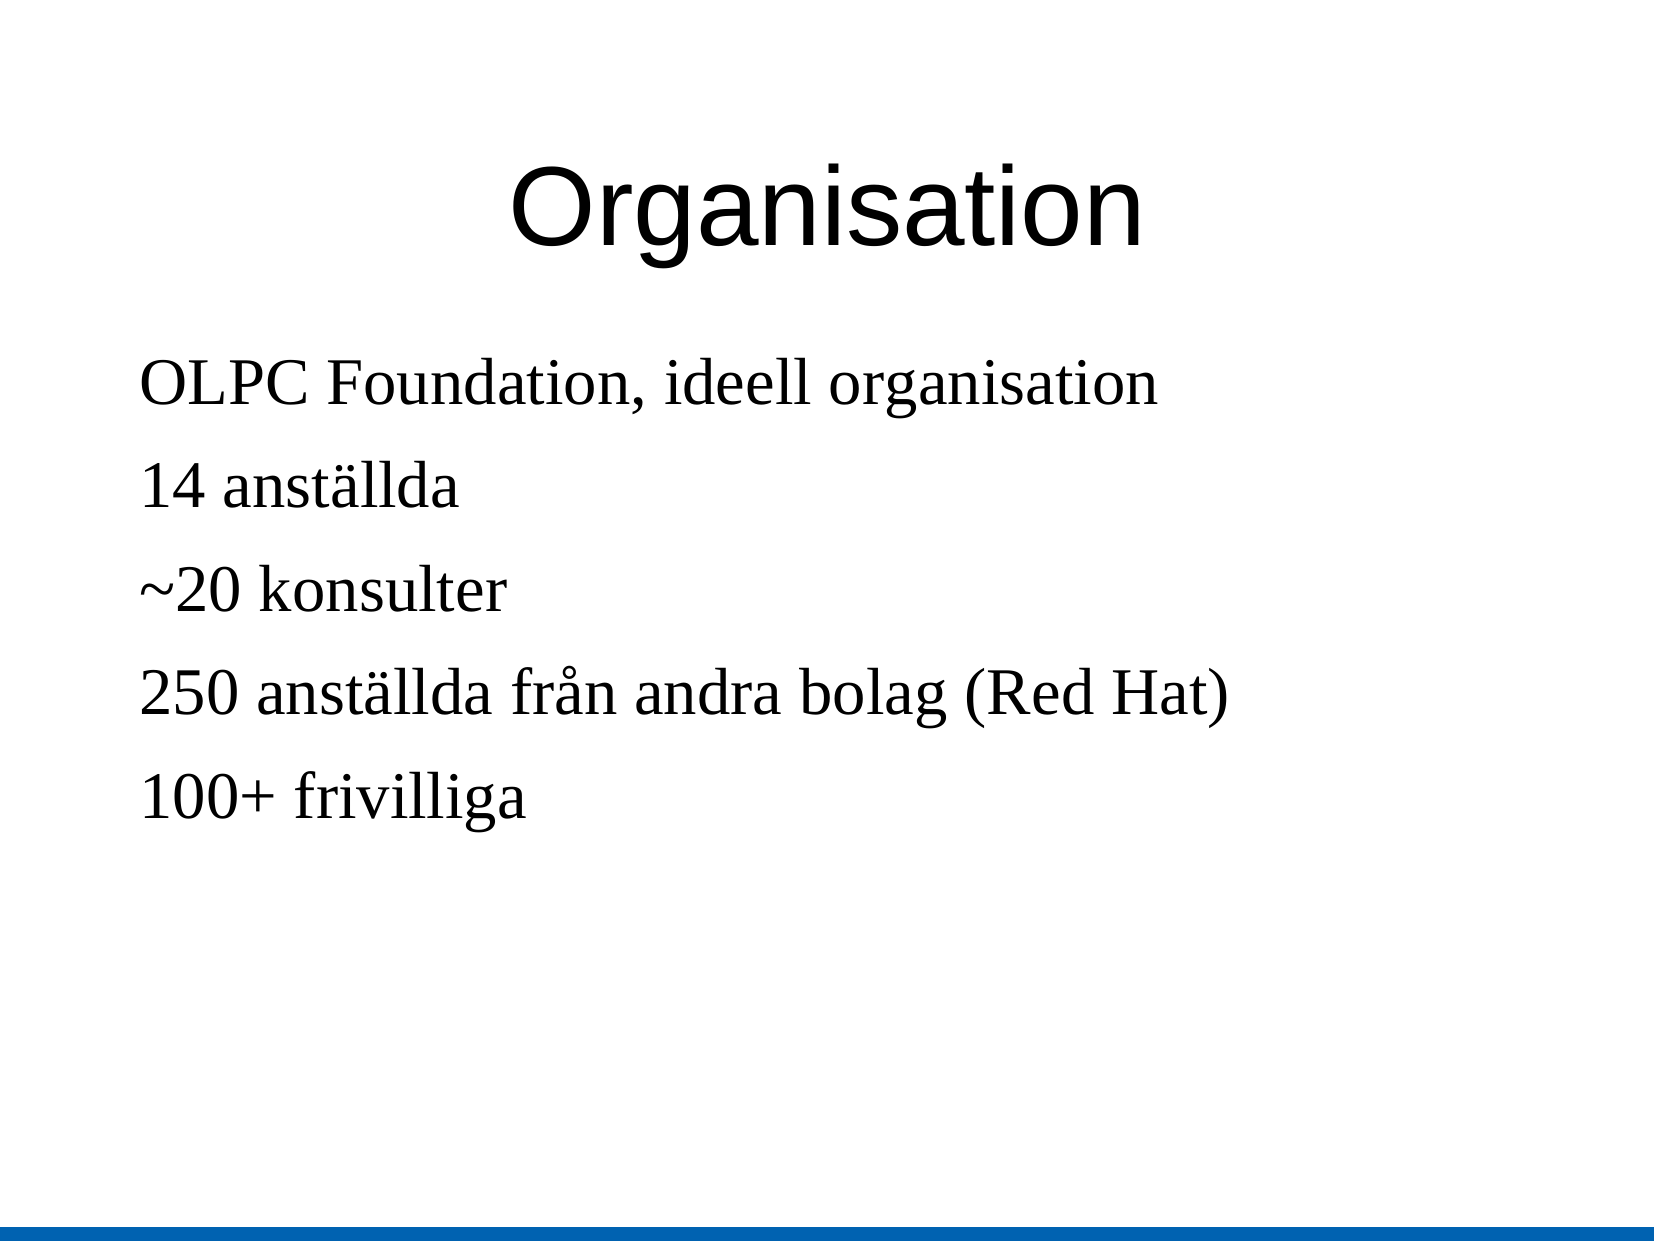

# Organisation
OLPC Foundation, ideell organisation
14 anställda
~20 konsulter
250 anställda från andra bolag (Red Hat)
100+ frivilliga